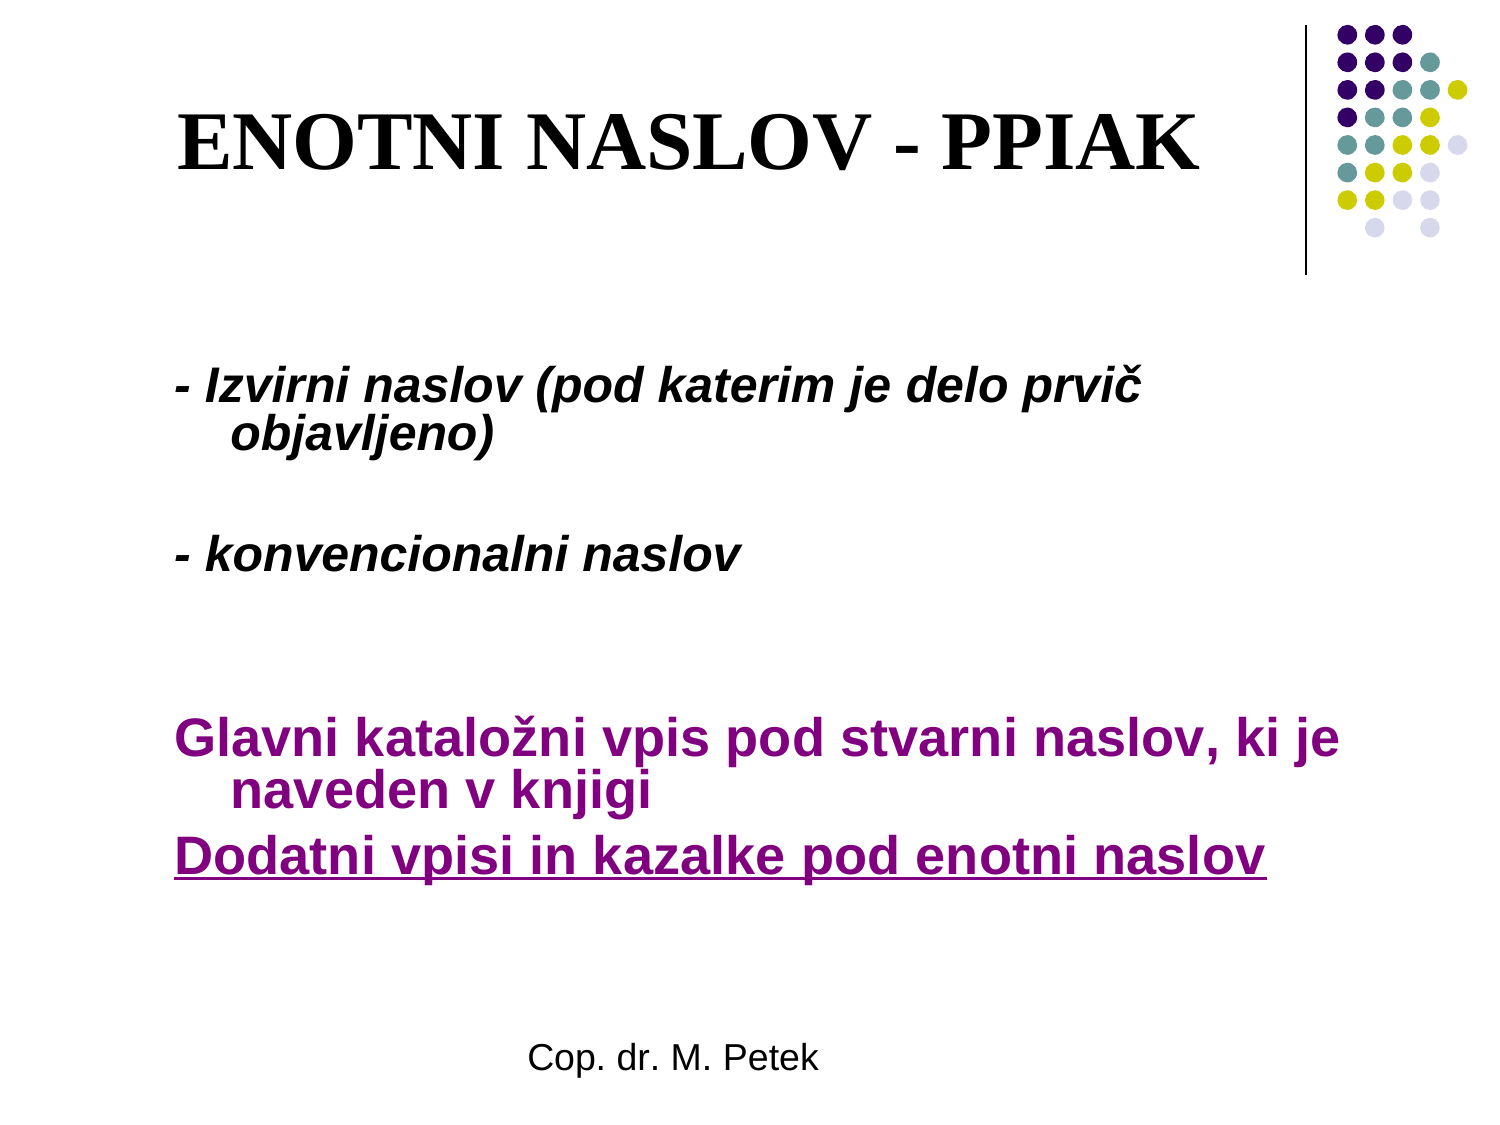

#
ENOTNI NASLOV - PPIAK
- Izvirni naslov (pod katerim je delo prvič objavljeno)
- konvencionalni naslov
Glavni kataložni vpis pod stvarni naslov, ki je naveden v knjigi
Dodatni vpisi in kazalke pod enotni naslov
Cop. dr. M. Petek